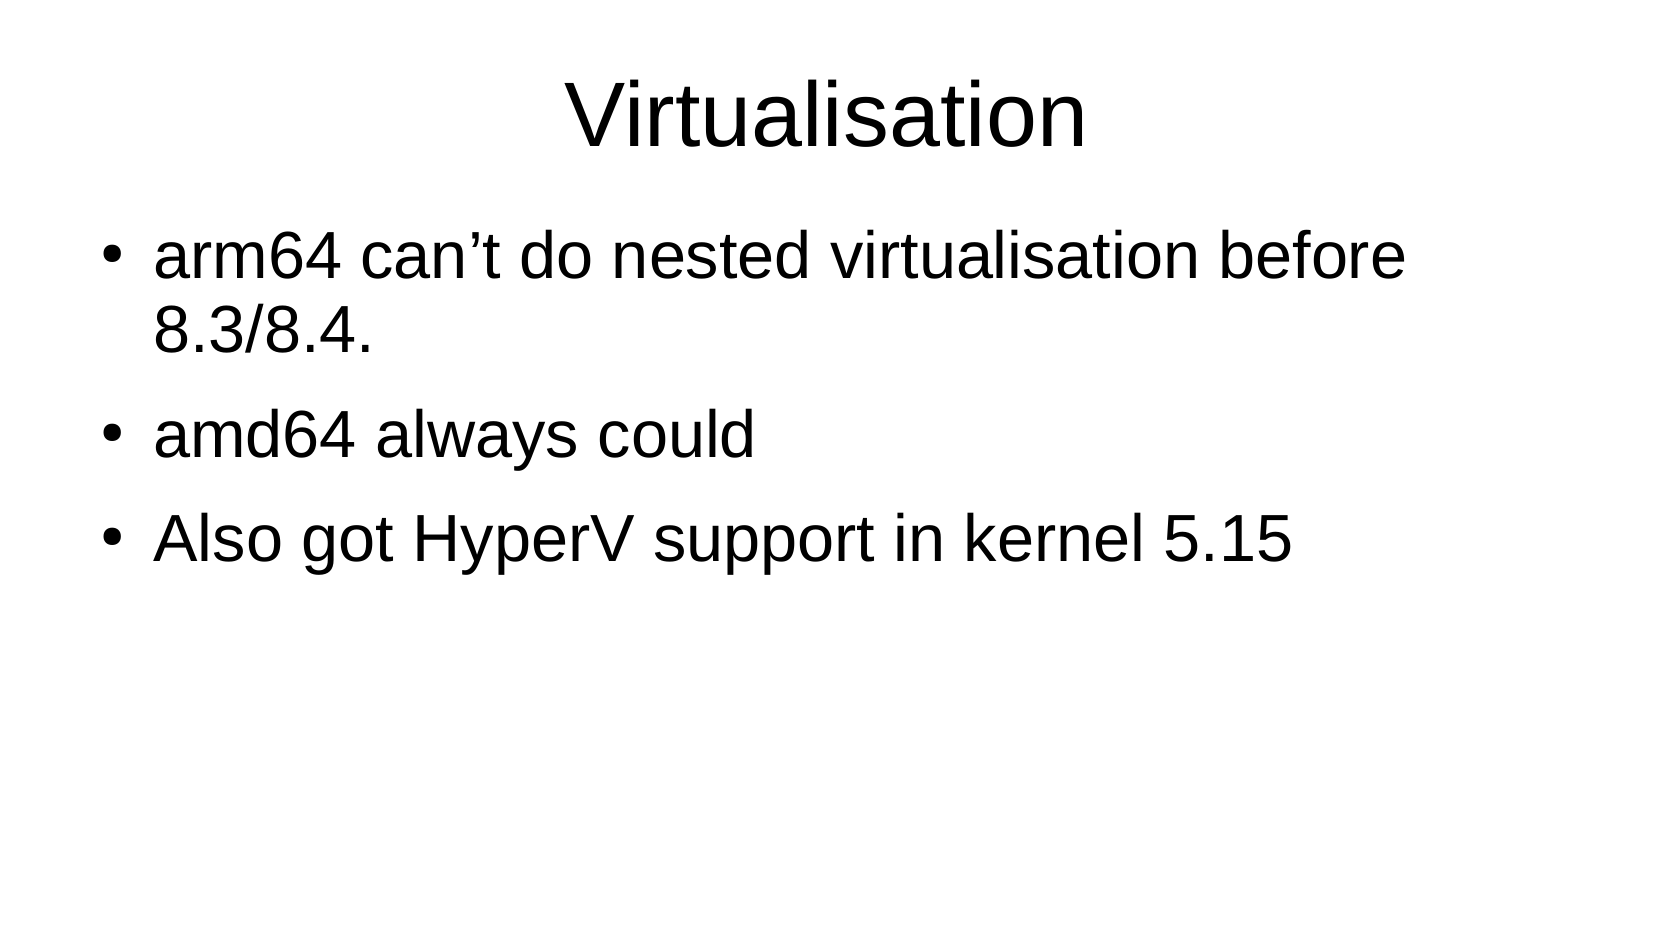

# Virtualisation
arm64 can’t do nested virtualisation before 8.3/8.4.
amd64 always could
Also got HyperV support in kernel 5.15